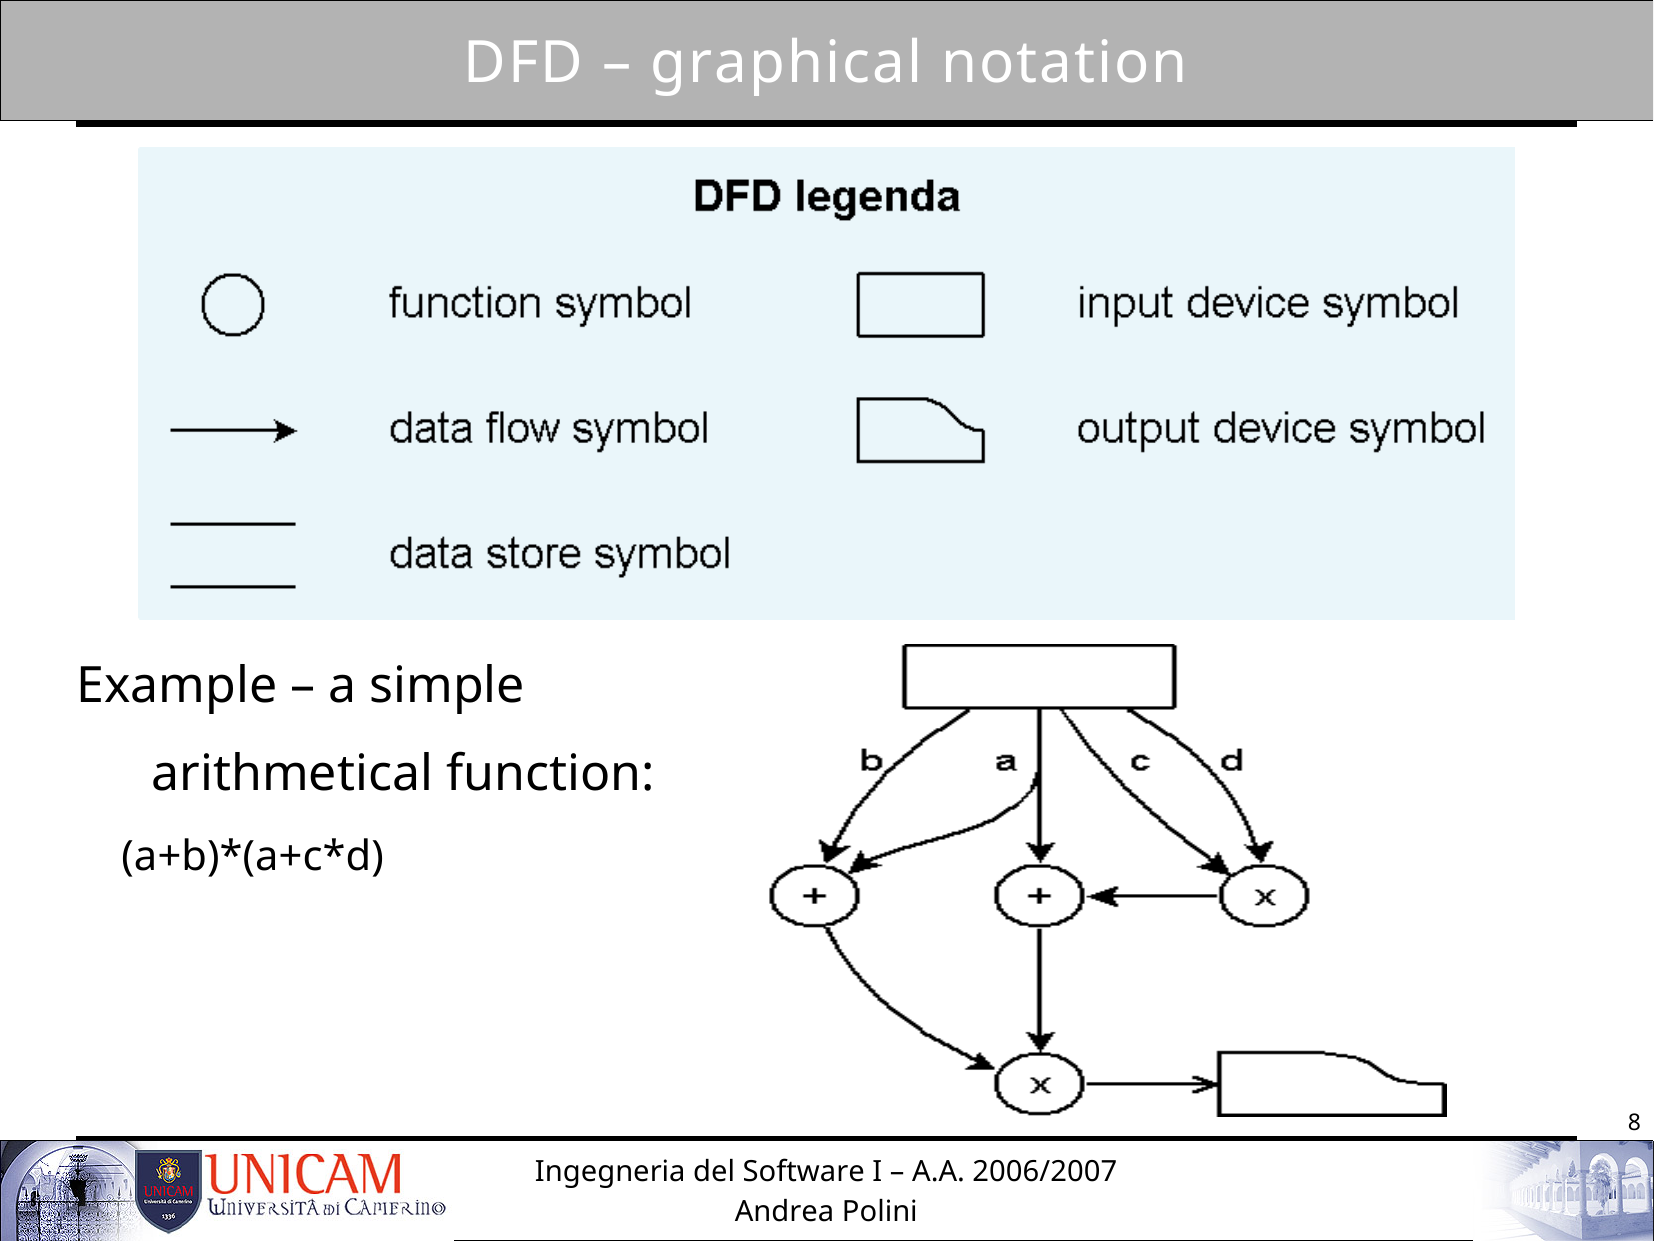

# DFD – graphical notation
Example – a simple
arithmetical function:
(a+b)*(a+c*d)
8